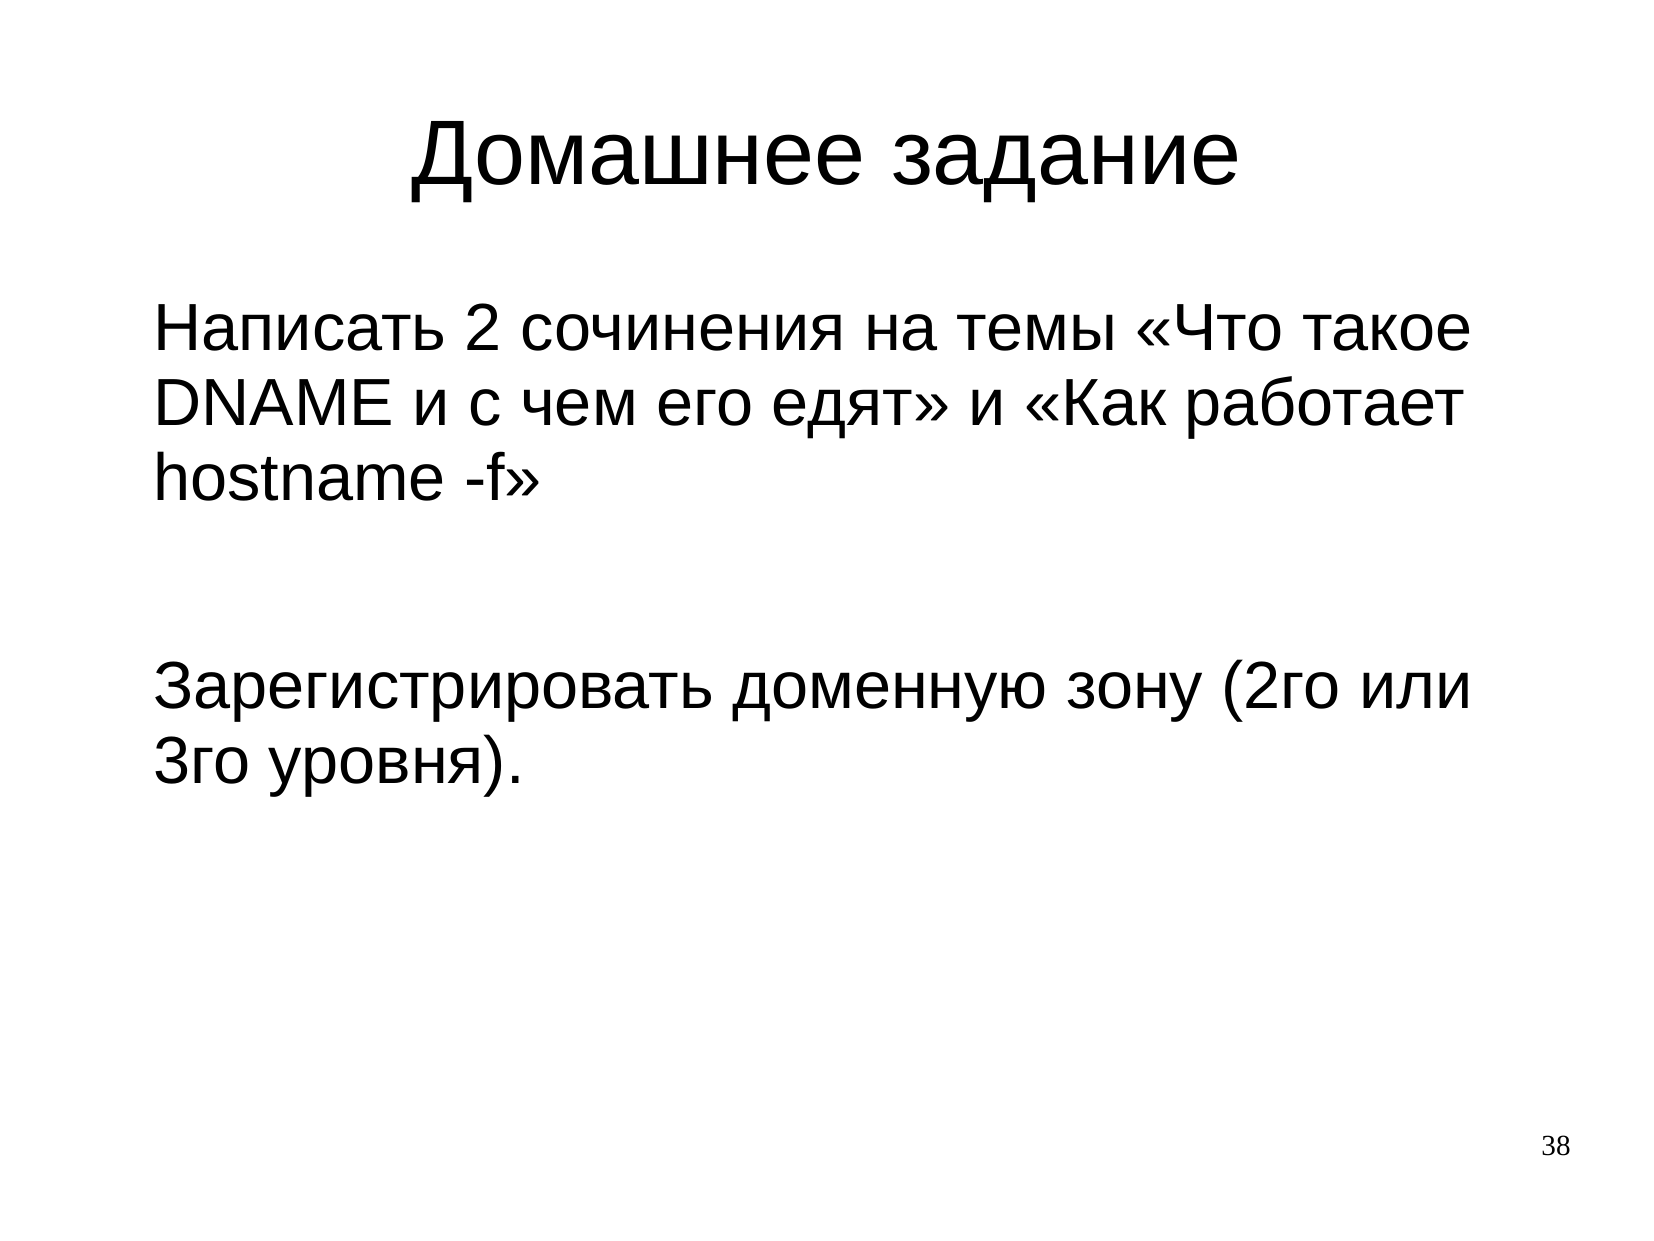

# Домашнее задание
Написать 2 сочинения на темы «Что такое DNAME и с чем его едят» и «Как работает hostname -f»
Зарегистрировать доменную зону (2го или 3го уровня).
38